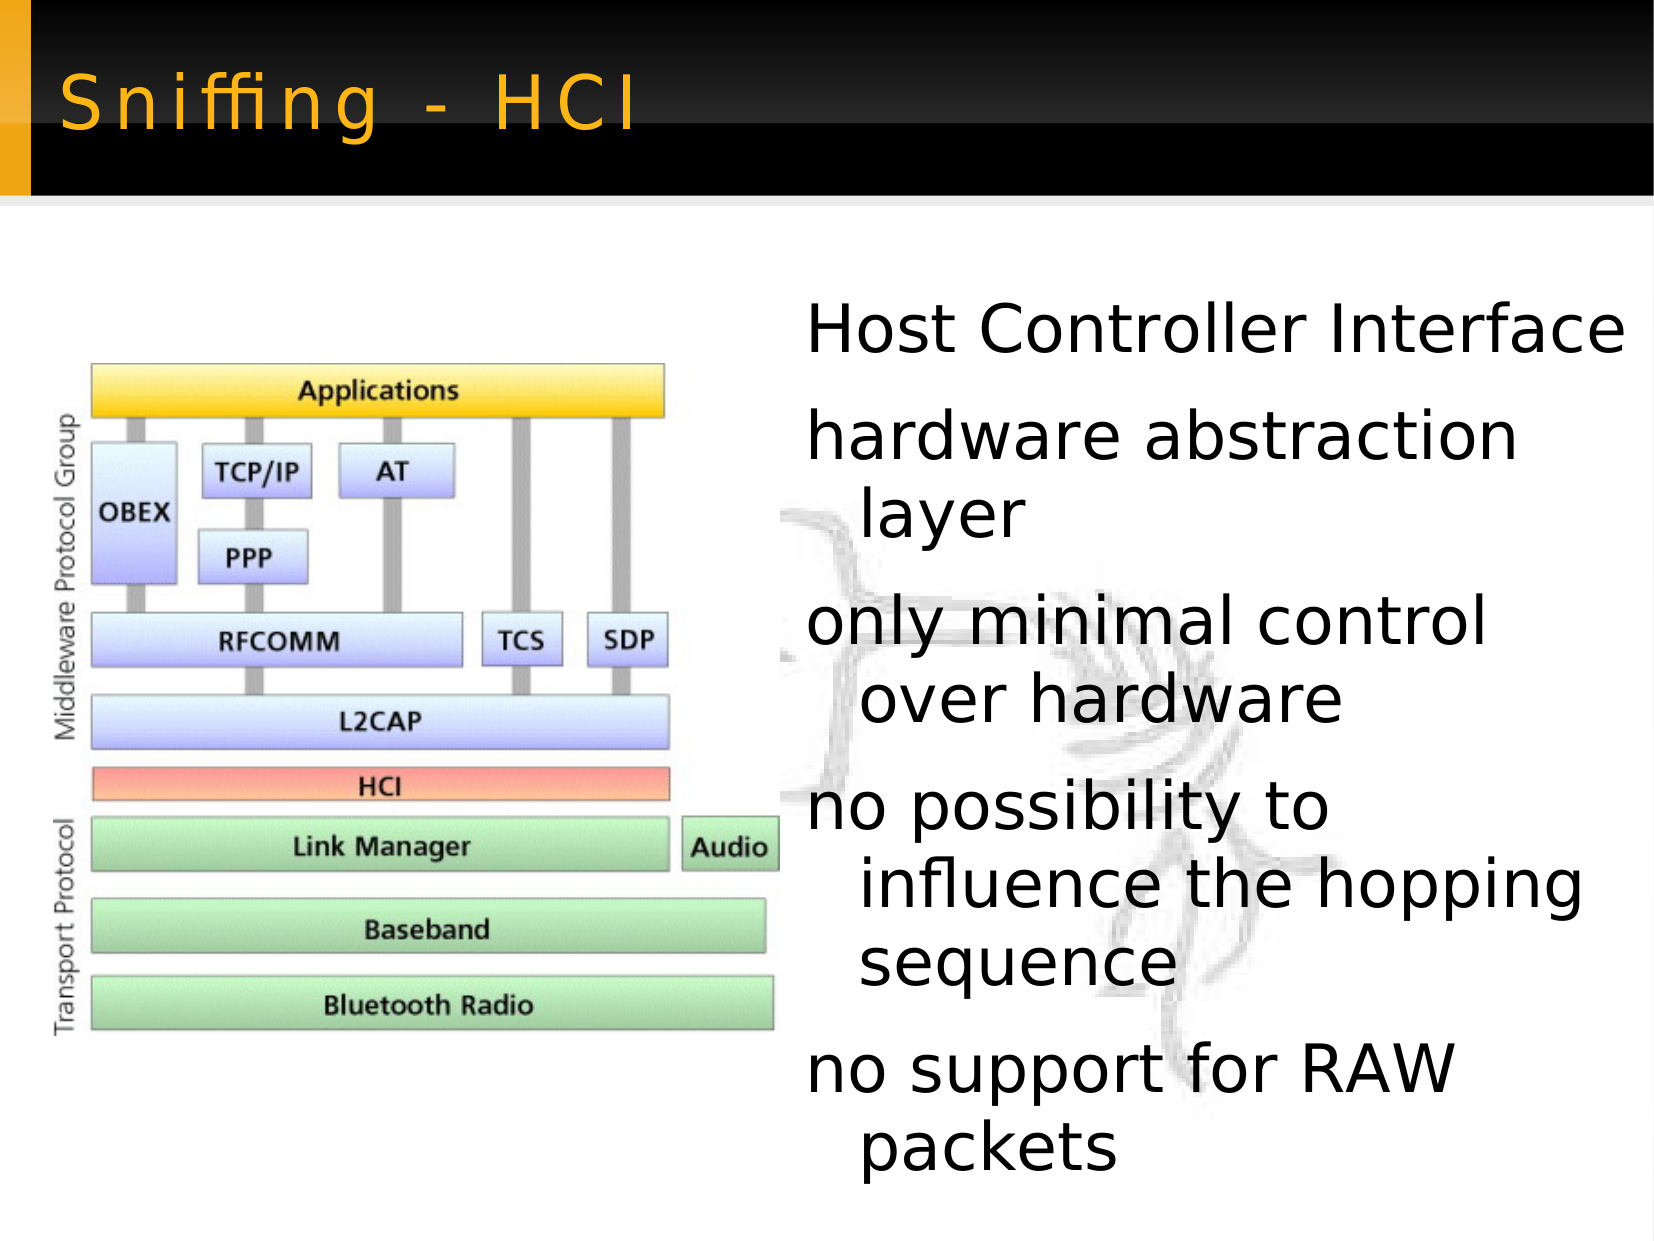

# Sniffing - HCI
Host Controller Interface
hardware abstraction layer
only minimal control over hardware
no possibility to influence the hopping sequence
no support for RAW packets